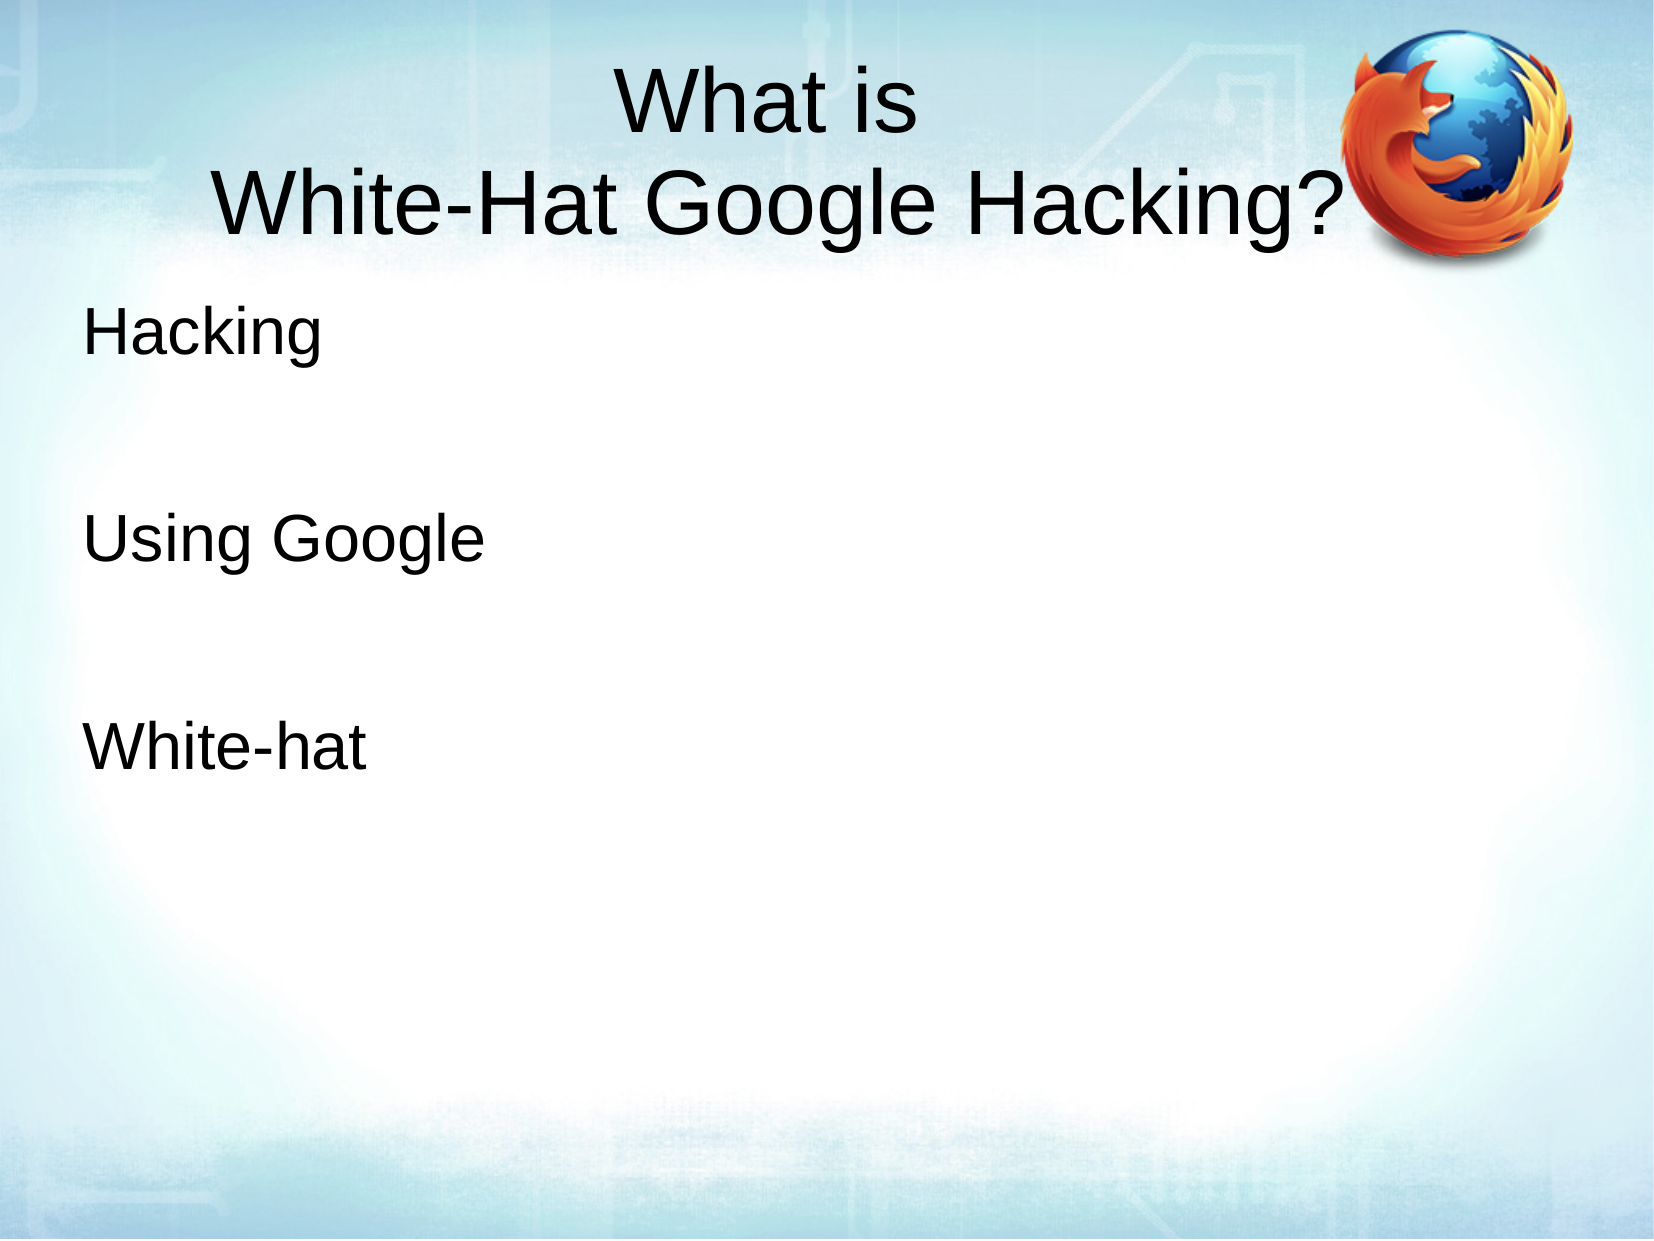

# What is White-Hat Google Hacking?
Hacking
Using Google
White-hat